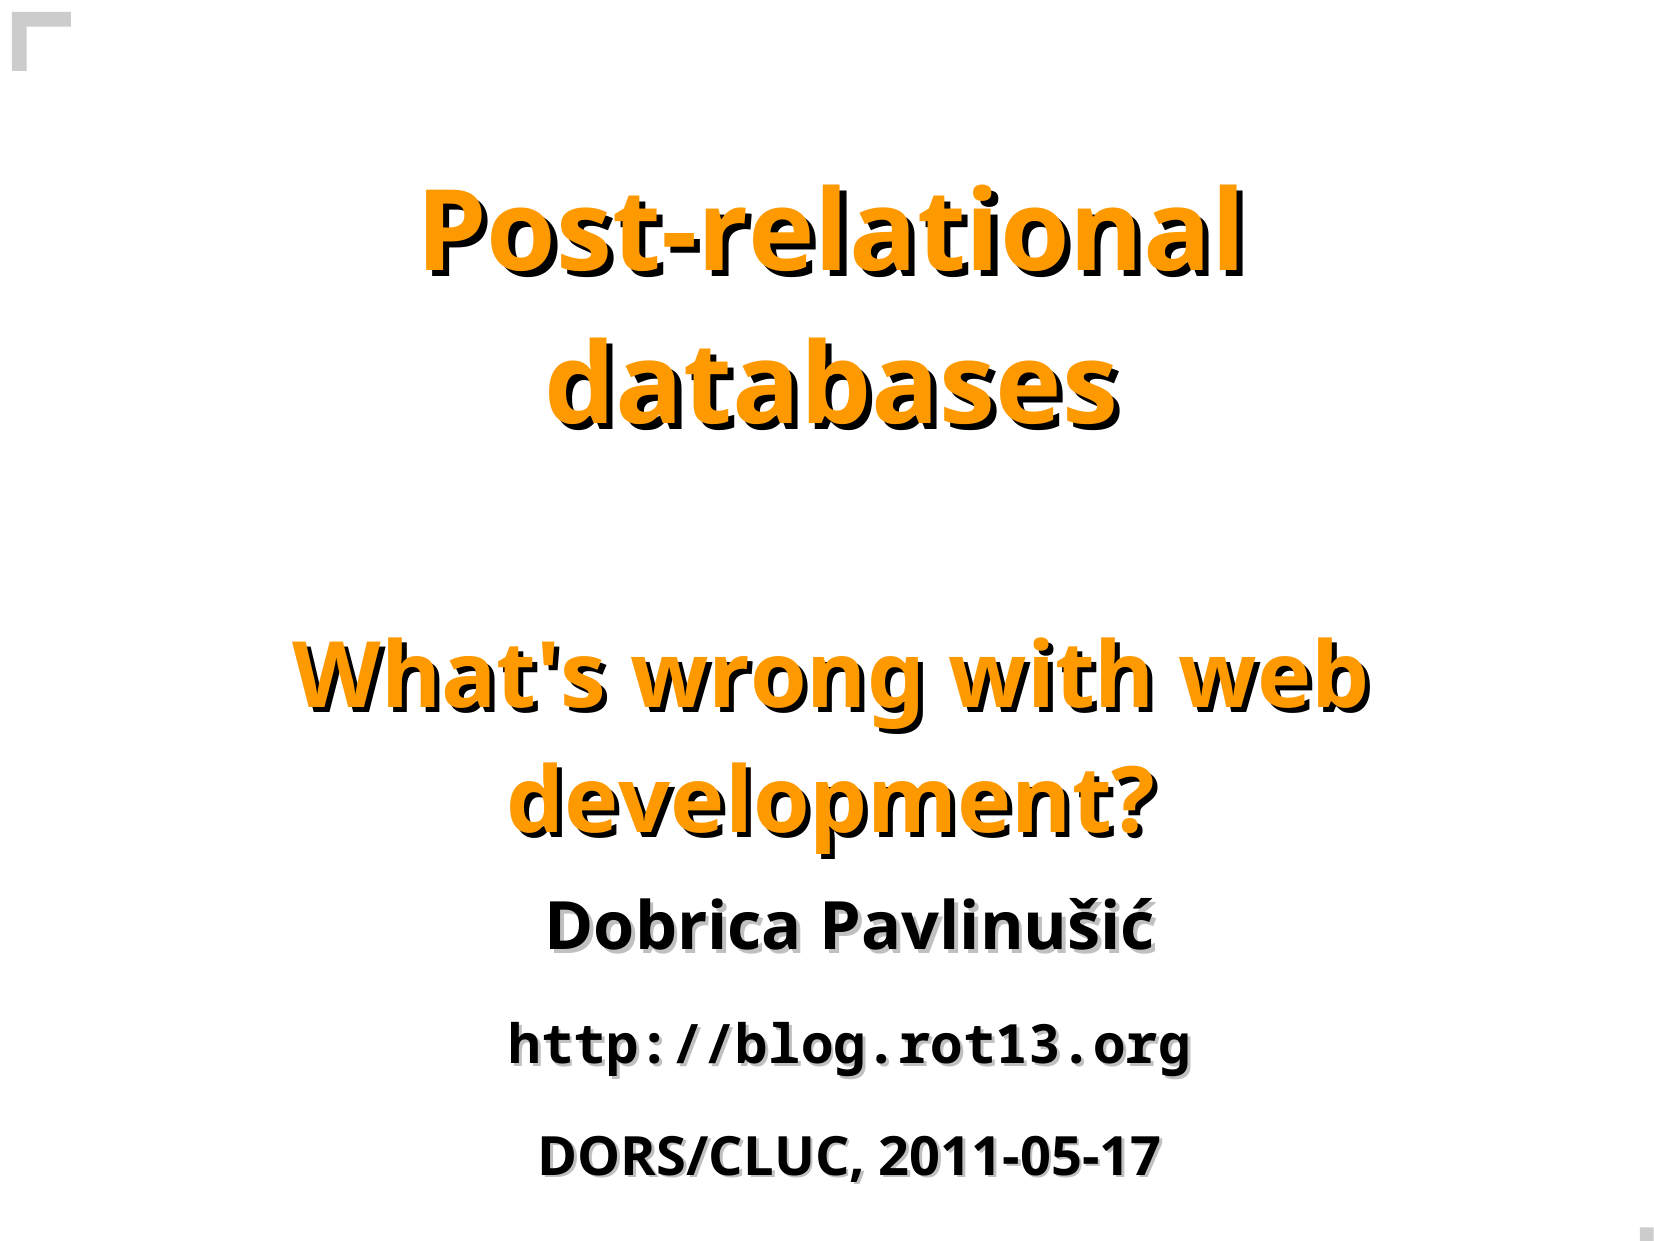

# Post-relational databases What's wrong with web development?
Dobrica Pavlinušić
http://blog.rot13.org
DORS/CLUC, 2011-05-17